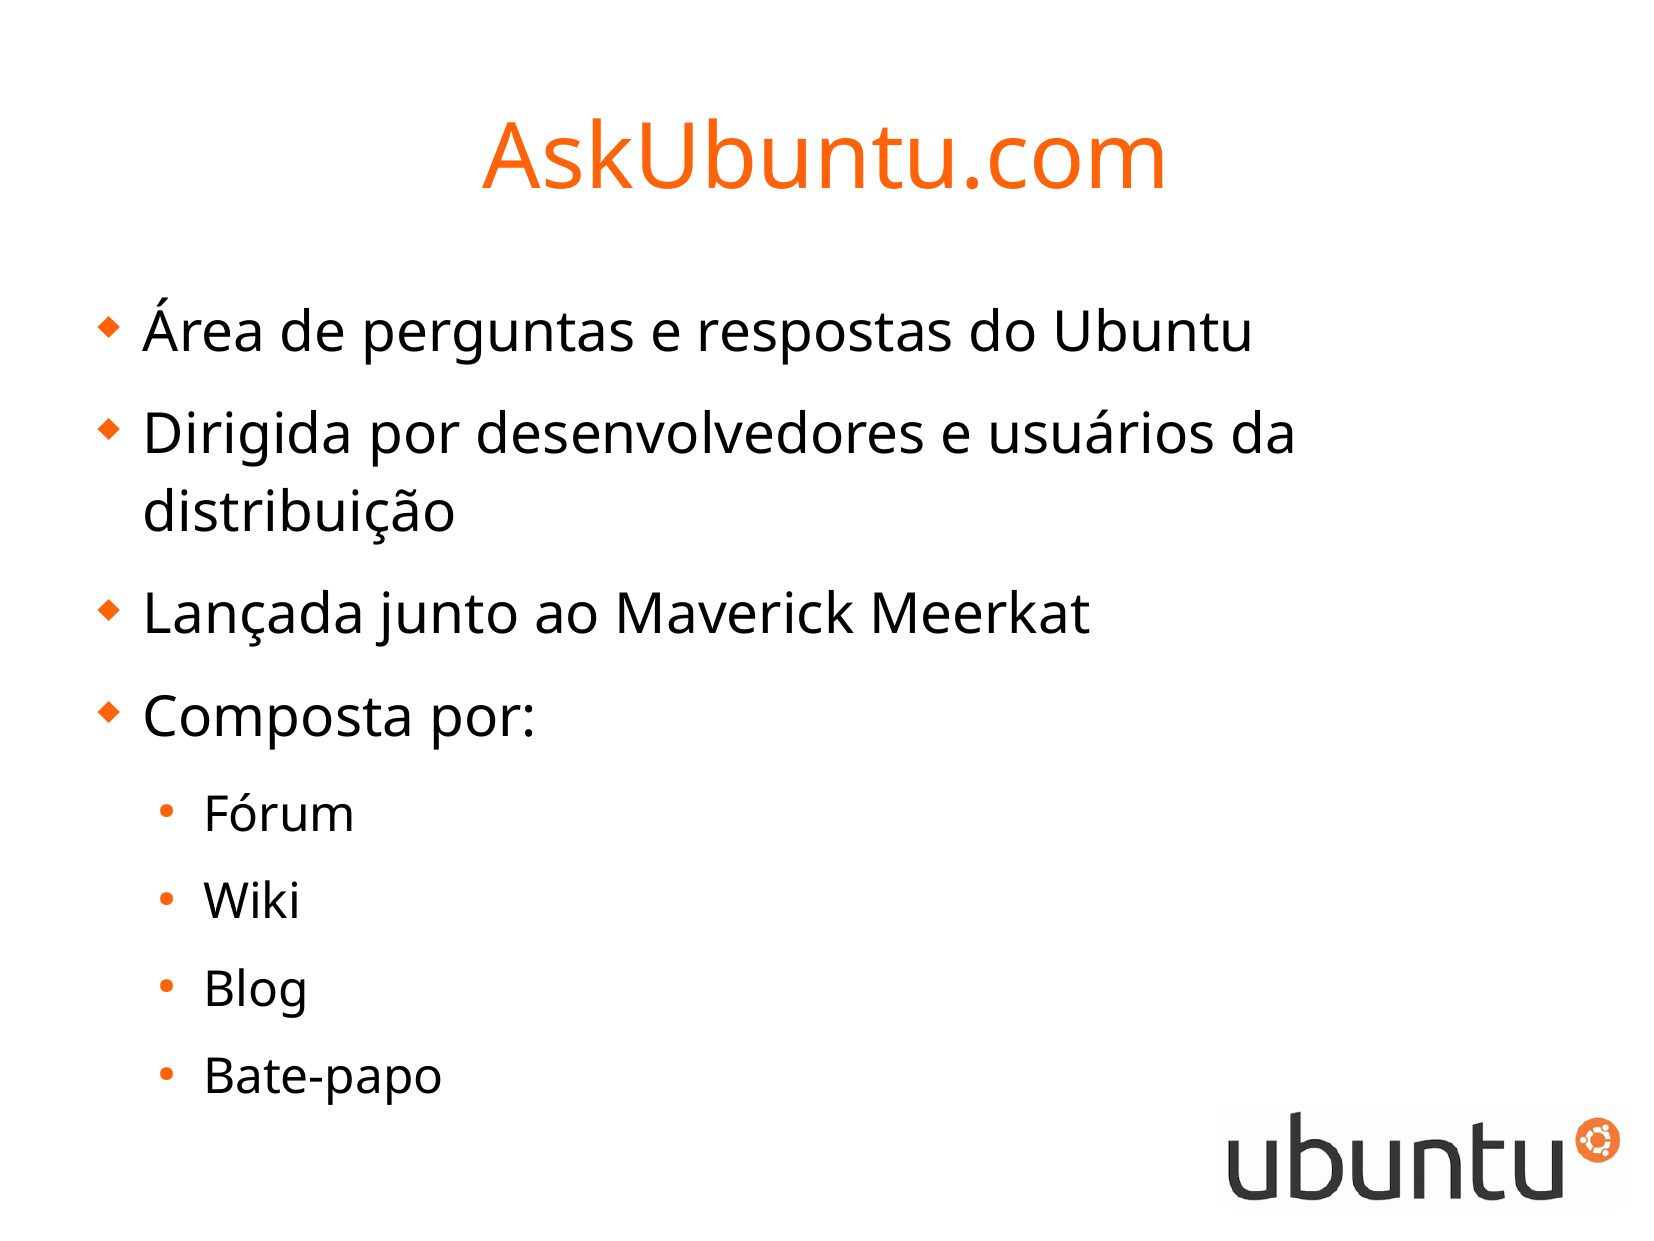

# AskUbuntu.com
Área de perguntas e respostas do Ubuntu
Dirigida por desenvolvedores e usuários da distribuição
Lançada junto ao Maverick Meerkat
Composta por:
Fórum
Wiki
Blog
Bate-papo